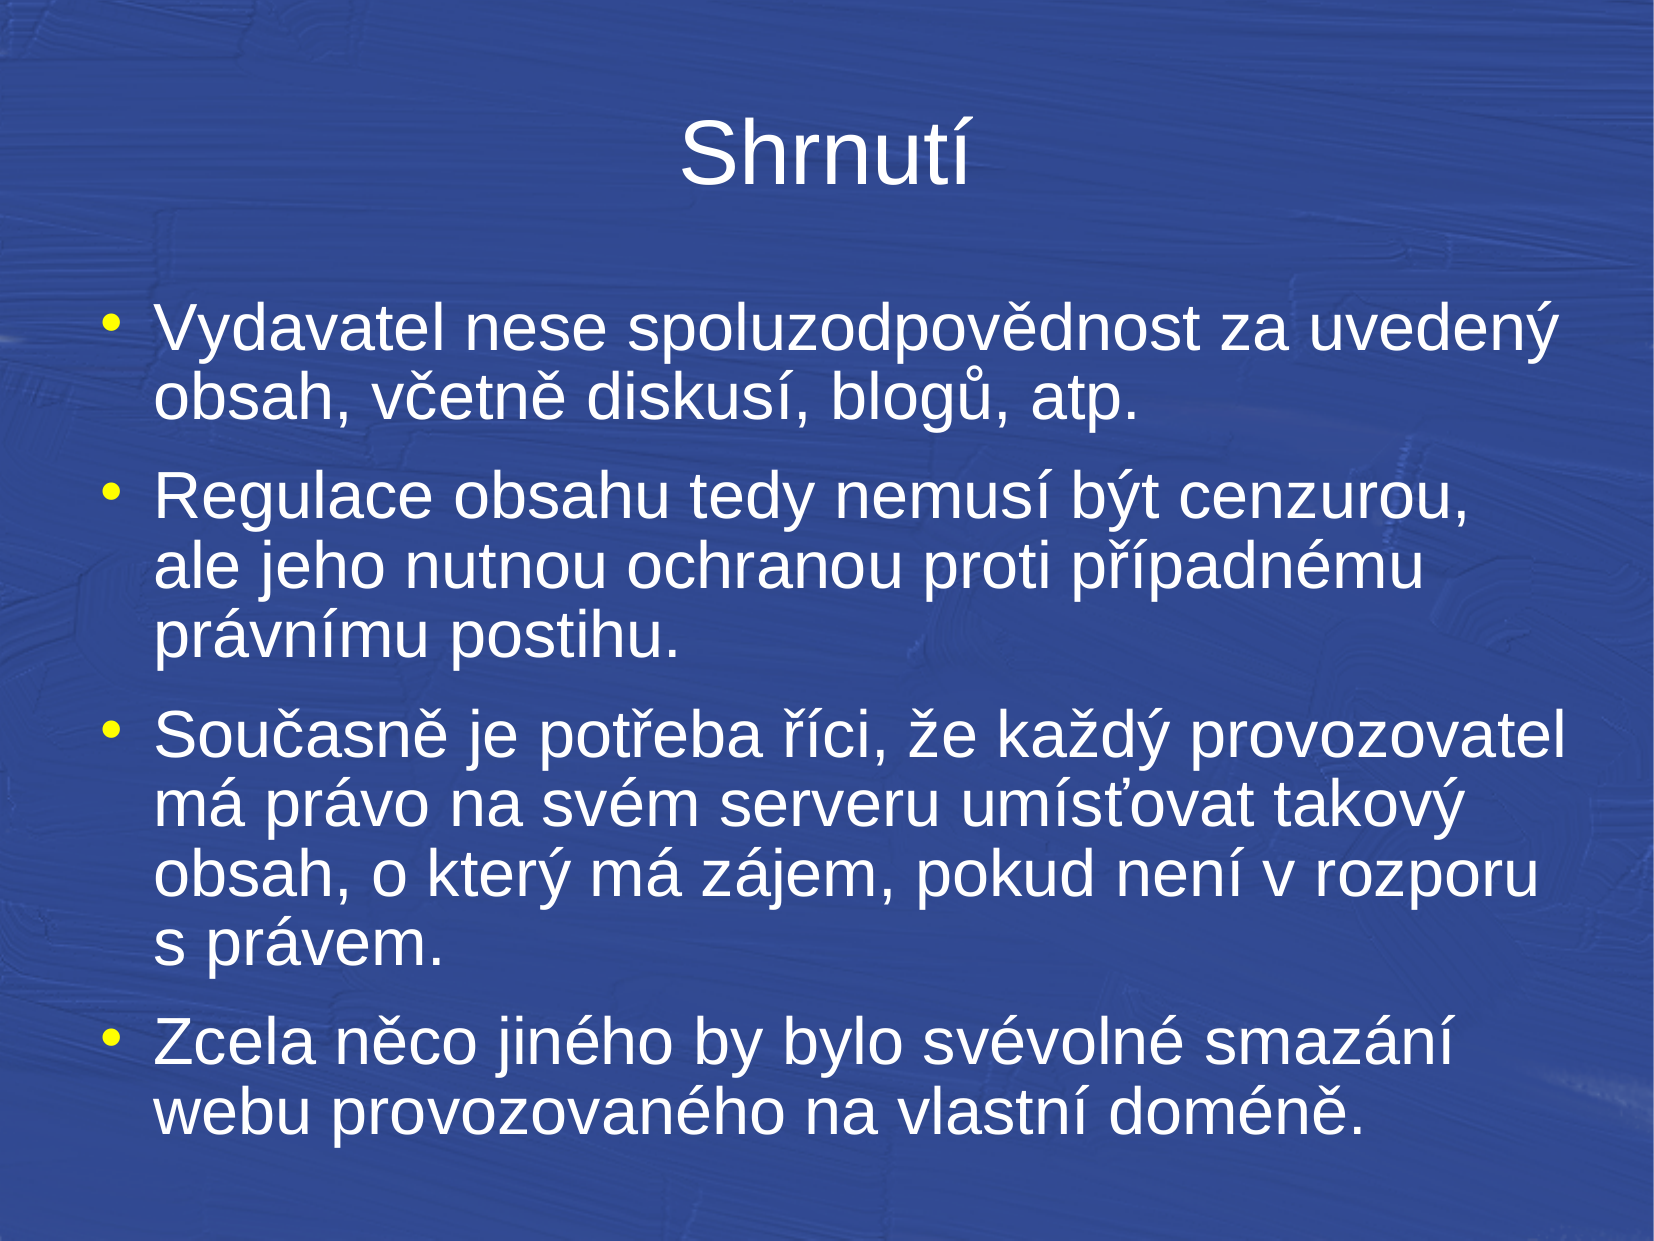

# Shrnutí
Vydavatel nese spoluzodpovědnost za uvedený obsah, včetně diskusí, blogů, atp.
Regulace obsahu tedy nemusí být cenzurou, ale jeho nutnou ochranou proti případnému právnímu postihu.
Současně je potřeba říci, že každý provozovatel má právo na svém serveru umísťovat takový obsah, o který má zájem, pokud není v rozporu s právem.
Zcela něco jiného by bylo svévolné smazání webu provozovaného na vlastní doméně.